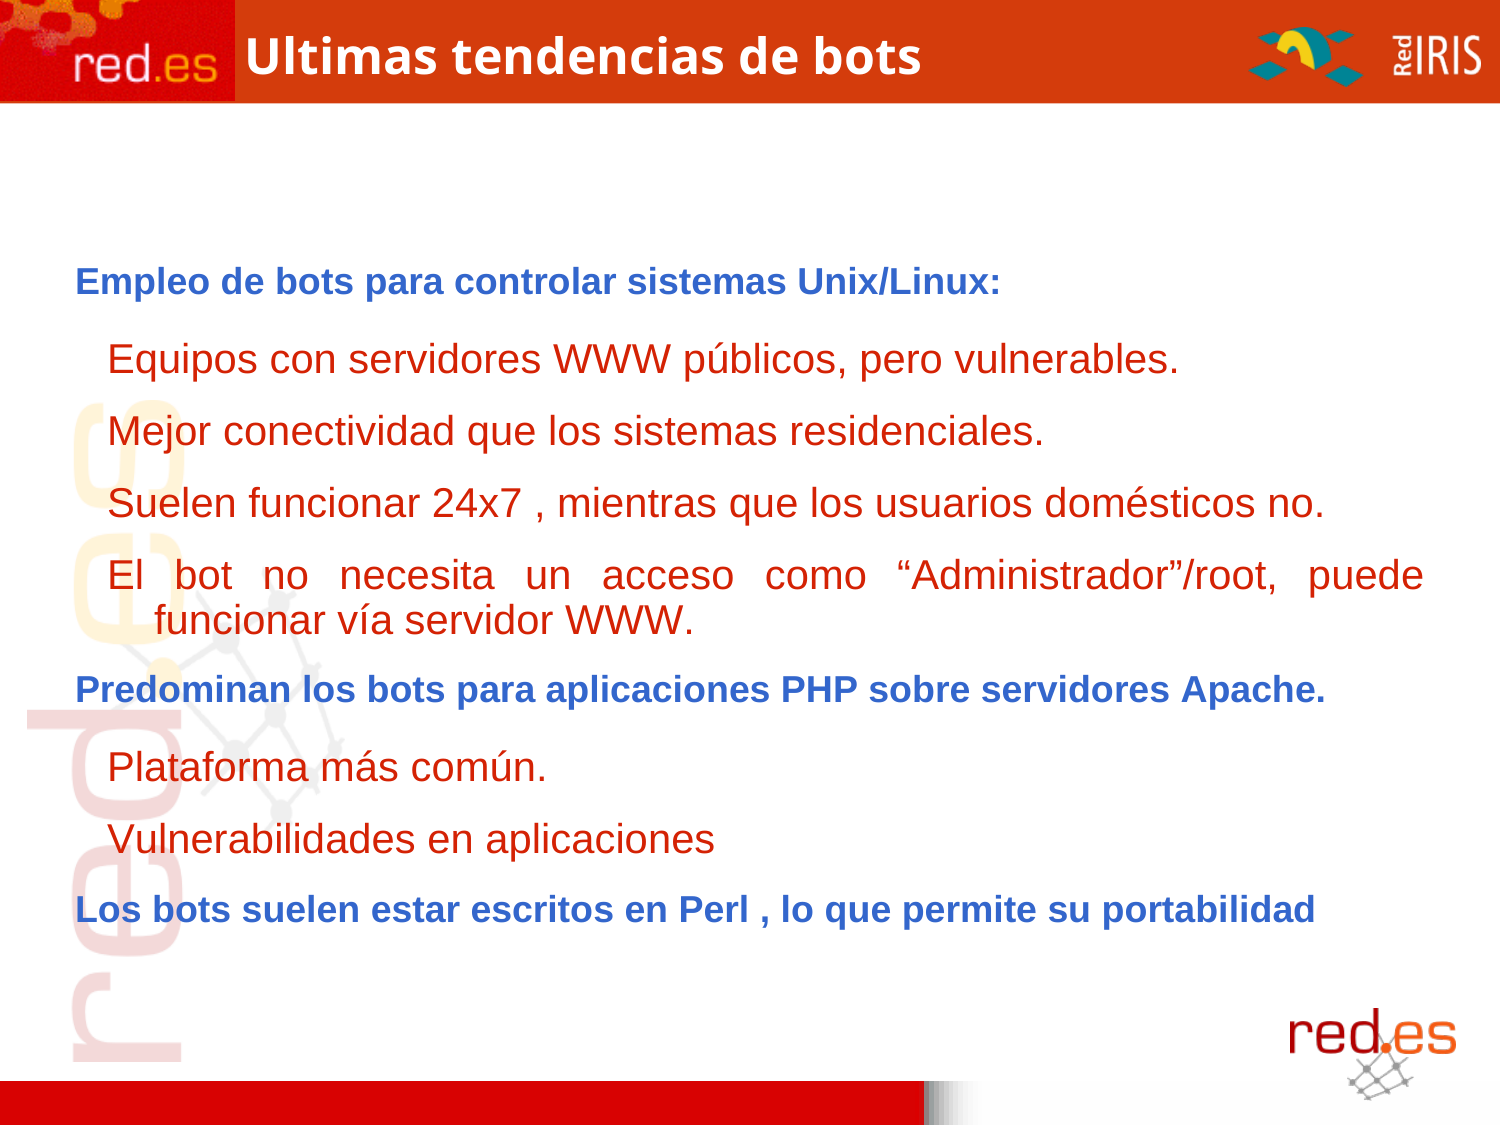

# Ultimas tendencias de bots
Empleo de bots para controlar sistemas Unix/Linux:
Equipos con servidores WWW públicos, pero vulnerables.
Mejor conectividad que los sistemas residenciales.
Suelen funcionar 24x7 , mientras que los usuarios domésticos no.
El bot no necesita un acceso como “Administrador”/root, puede funcionar vía servidor WWW.
Predominan los bots para aplicaciones PHP sobre servidores Apache.
Plataforma más común.
Vulnerabilidades en aplicaciones
Los bots suelen estar escritos en Perl , lo que permite su portabilidad